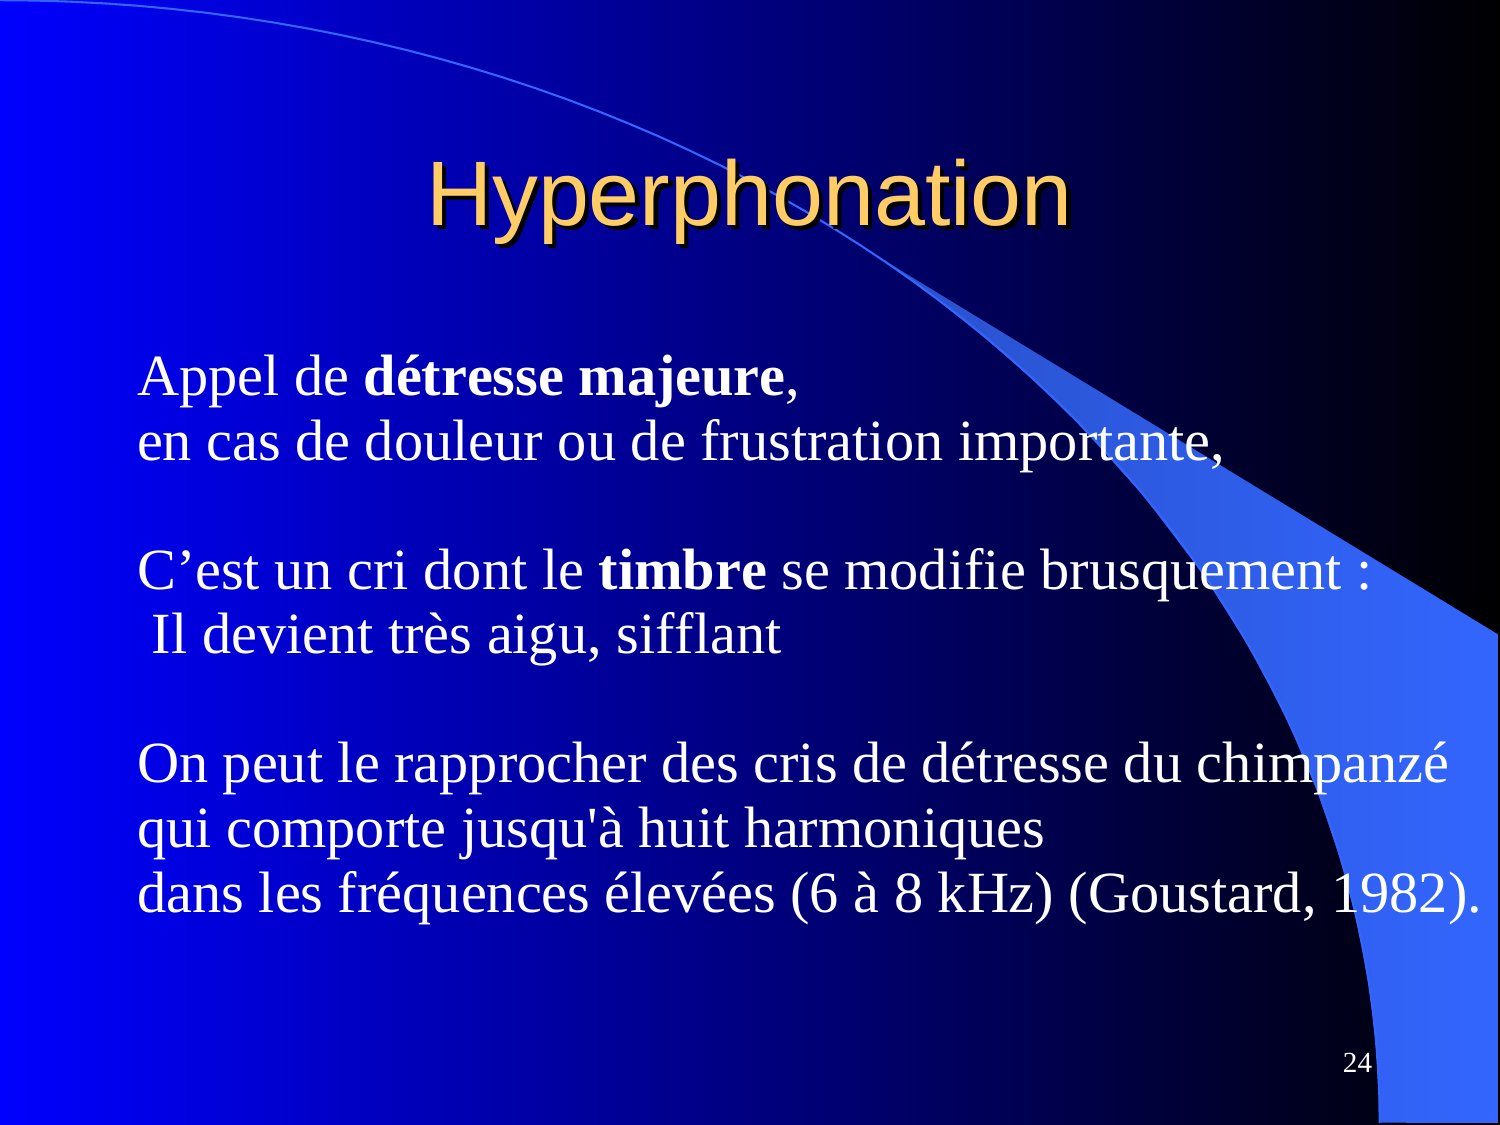

# Hyperphonation
Appel de détresse majeure,
en cas de douleur ou de frustration importante,
C’est un cri dont le timbre se modifie brusquement :
 Il devient très aigu, sifflant
On peut le rapprocher des cris de détresse du chimpanzé
qui comporte jusqu'à huit harmoniques
dans les fréquences élevées (6 à 8 kHz) (Goustard, 1982).
24